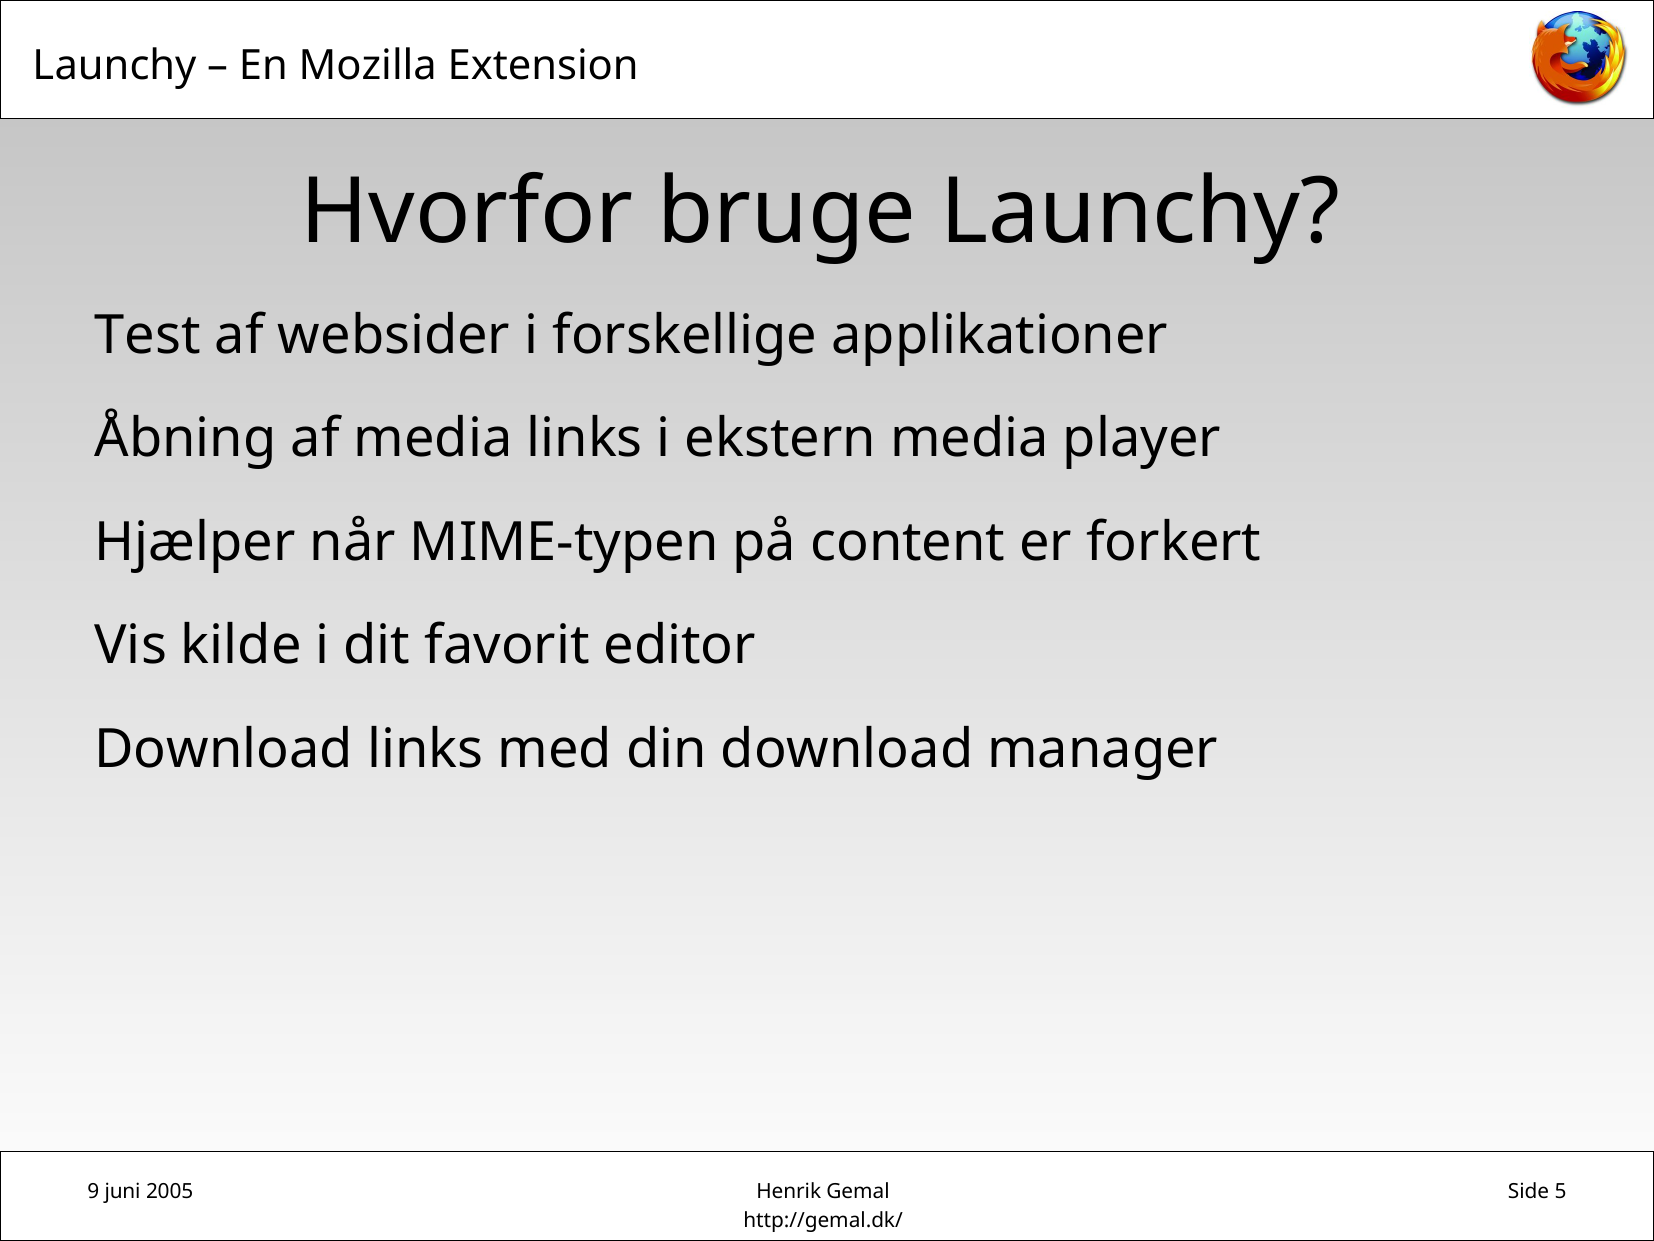

# Hvorfor bruge Launchy?
Test af websider i forskellige applikationer
Åbning af media links i ekstern media player
Hjælper når MIME-typen på content er forkert
Vis kilde i dit favorit editor
Download links med din download manager
9 juni 2005
5